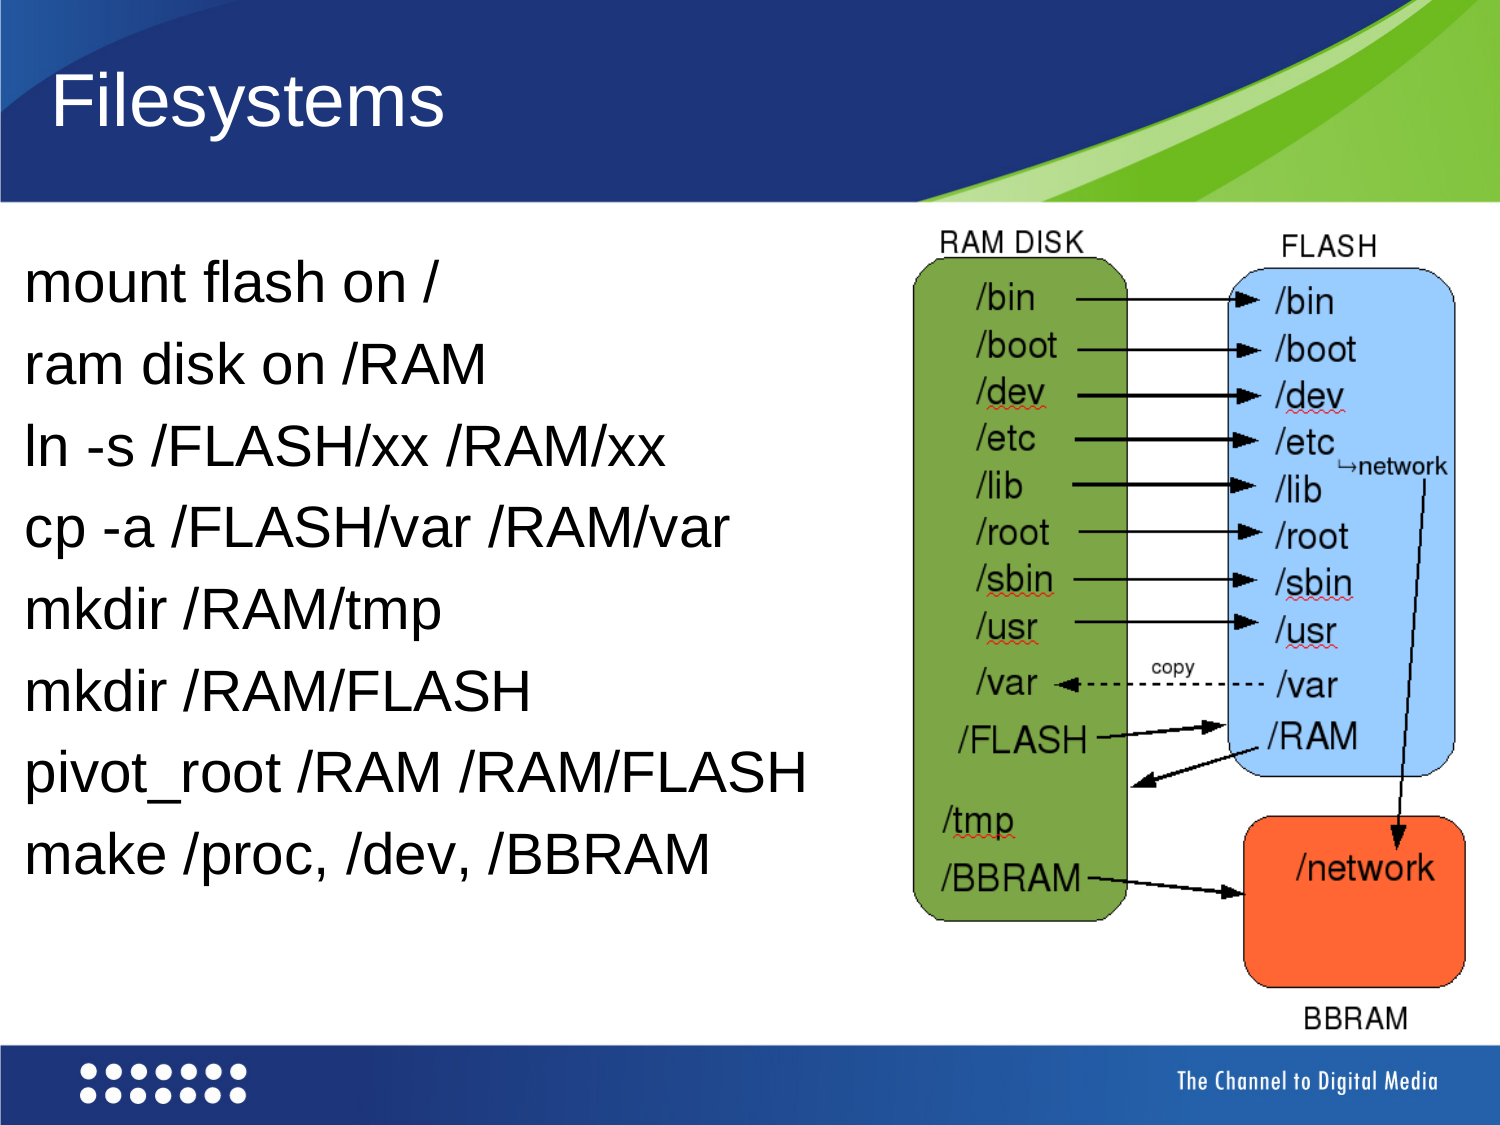

# Filesystems
mount flash on /
ram disk on /RAM
ln -s /FLASH/xx /RAM/xx
cp -a /FLASH/var /RAM/var
mkdir /RAM/tmp
mkdir /RAM/FLASH
pivot_root /RAM /RAM/FLASH
make /proc, /dev, /BBRAM